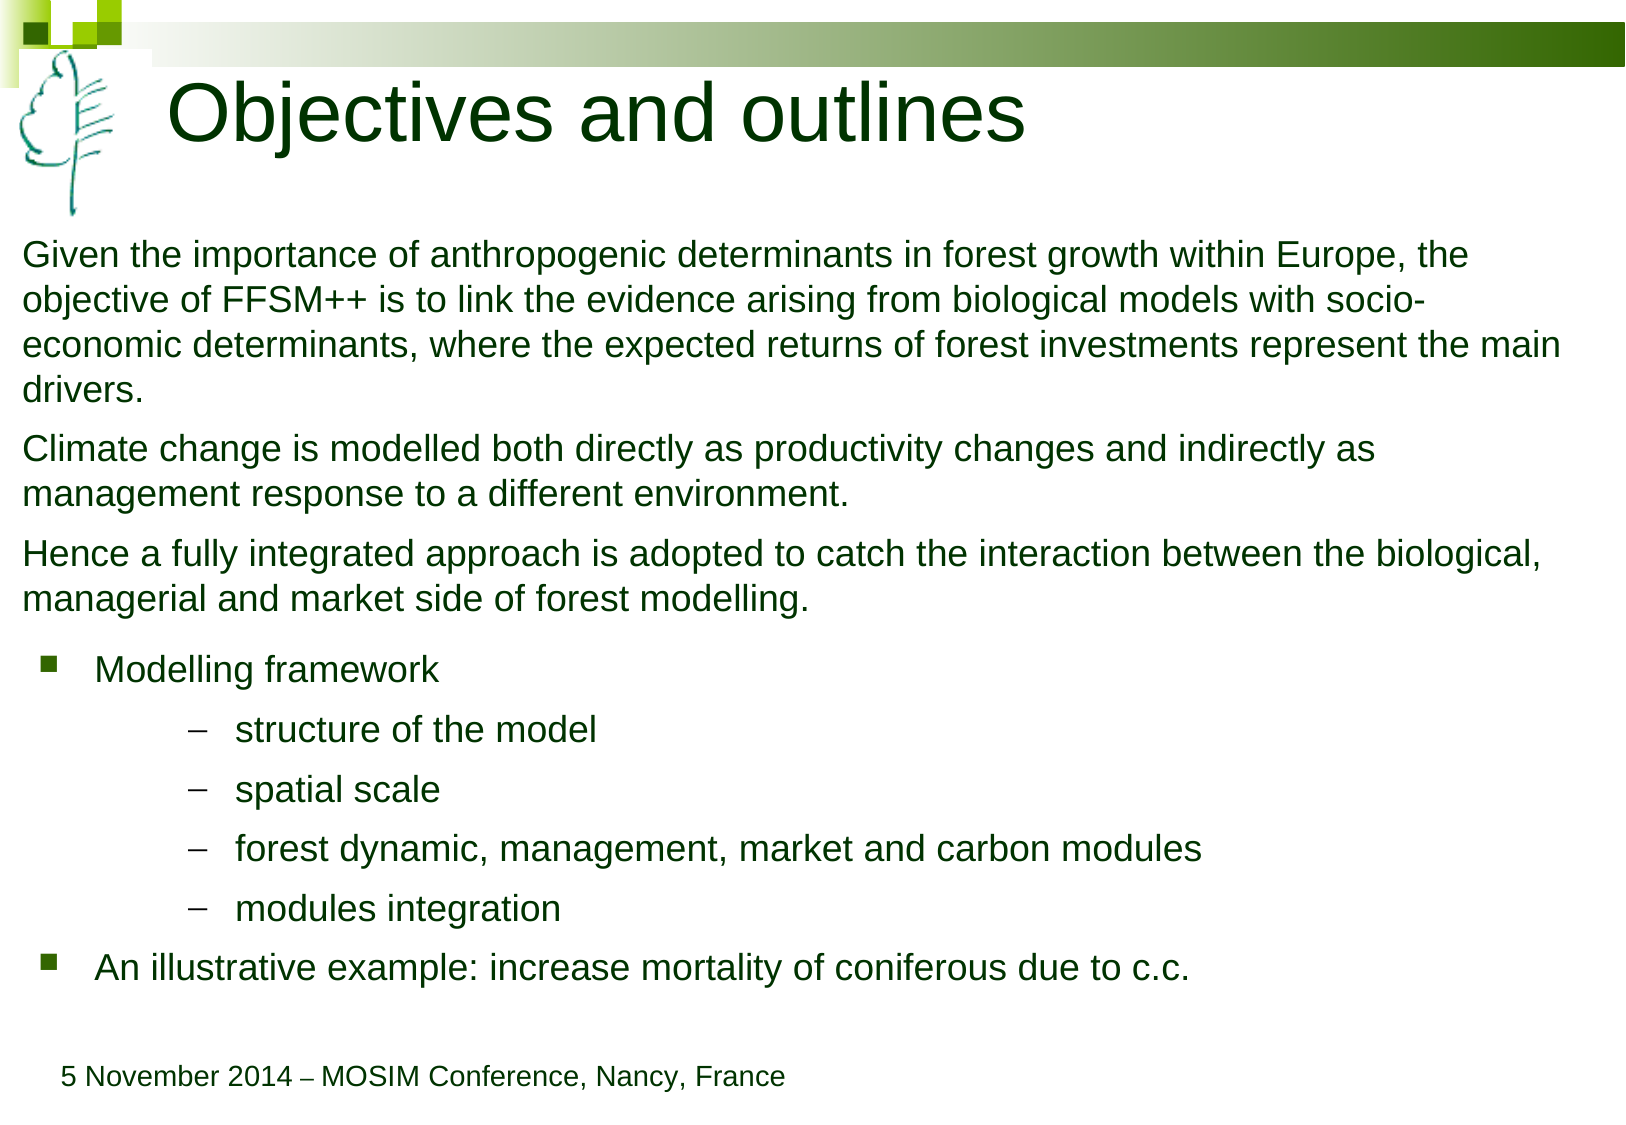

# Objectives and outlines
Given the importance of anthropogenic determinants in forest growth within Europe, the objective of FFSM++ is to link the evidence arising from biological models with socio-economic determinants, where the expected returns of forest investments represent the main drivers.
Climate change is modelled both directly as productivity changes and indirectly as management response to a different environment.
Hence a fully integrated approach is adopted to catch the interaction between the biological, managerial and market side of forest modelling.
Modelling framework
structure of the model
spatial scale
forest dynamic, management, market and carbon modules
modules integration
An illustrative example: increase mortality of coniferous due to c.c.